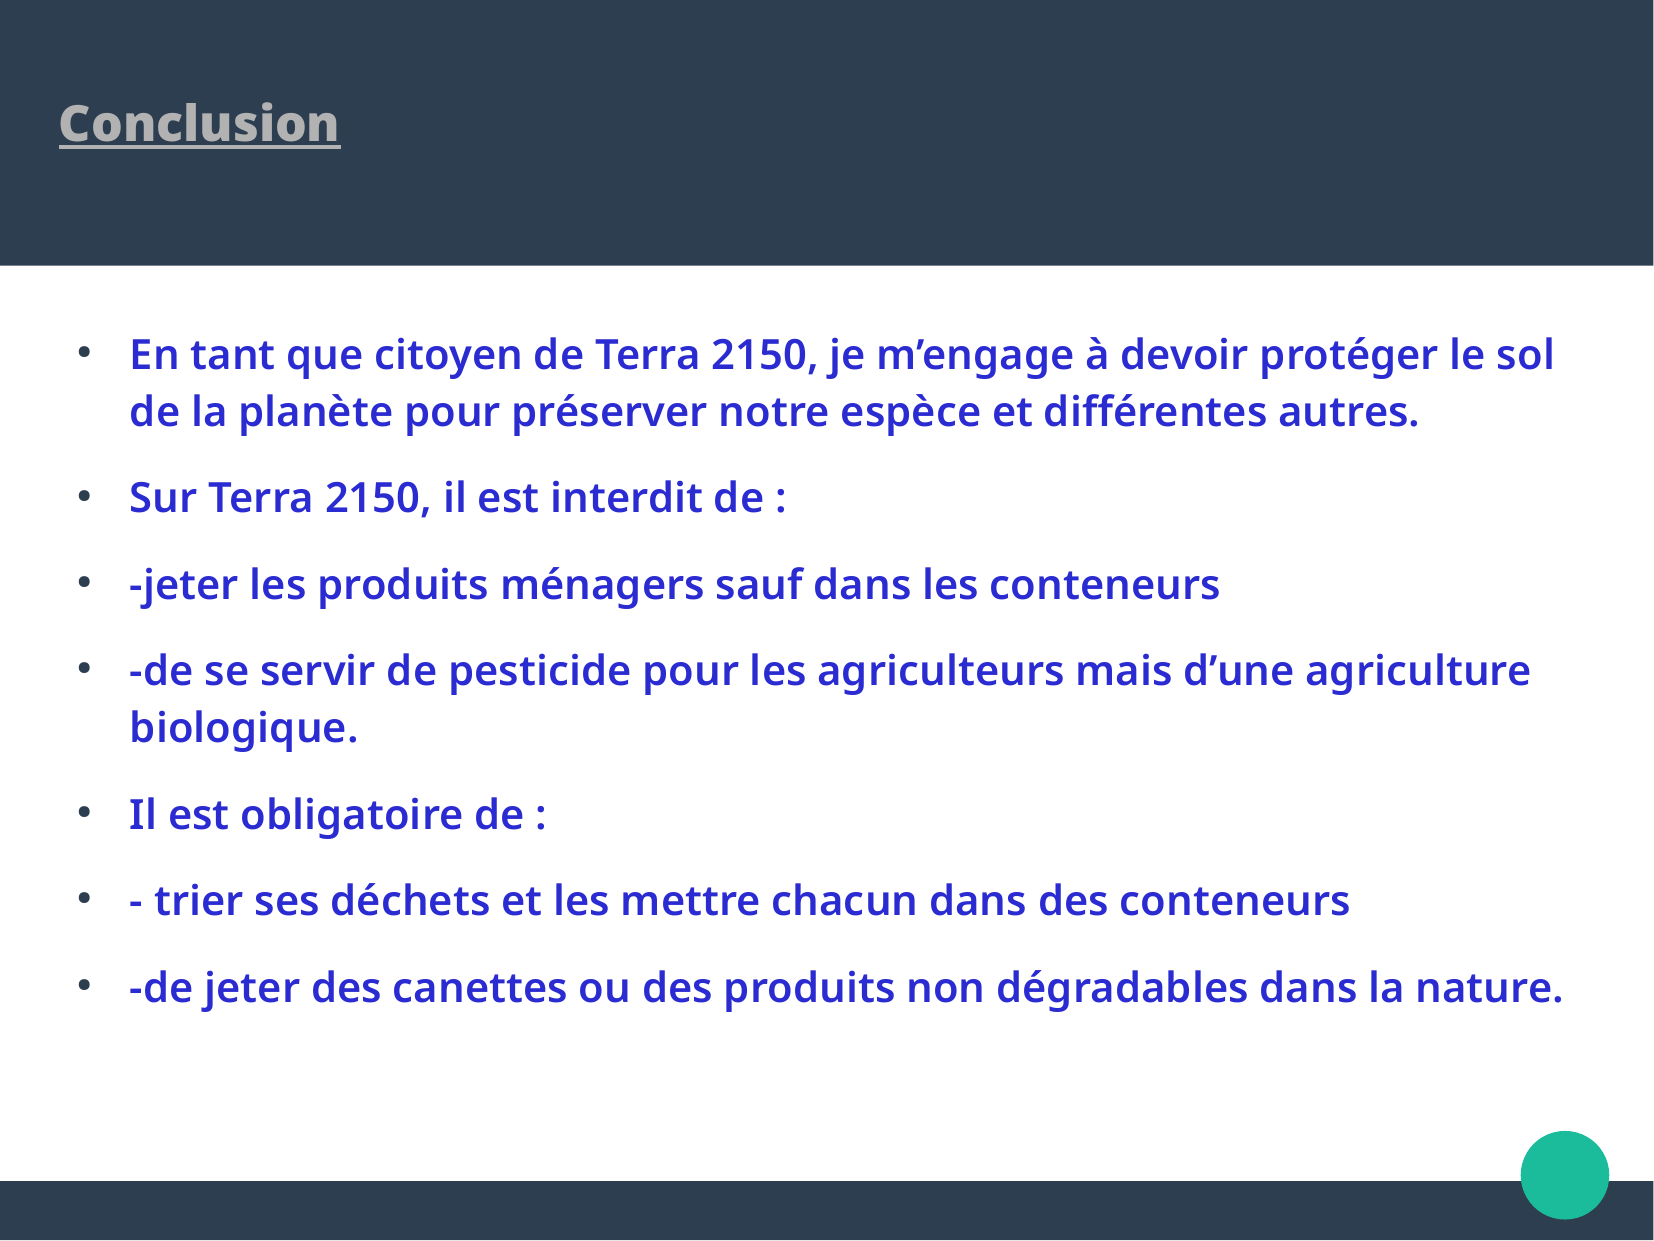

# Conclusion
En tant que citoyen de Terra 2150, je m’engage à devoir protéger le sol de la planète pour préserver notre espèce et différentes autres.
Sur Terra 2150, il est interdit de :
-jeter les produits ménagers sauf dans les conteneurs
-de se servir de pesticide pour les agriculteurs mais d’une agriculture biologique.
Il est obligatoire de :
- trier ses déchets et les mettre chacun dans des conteneurs
-de jeter des canettes ou des produits non dégradables dans la nature.